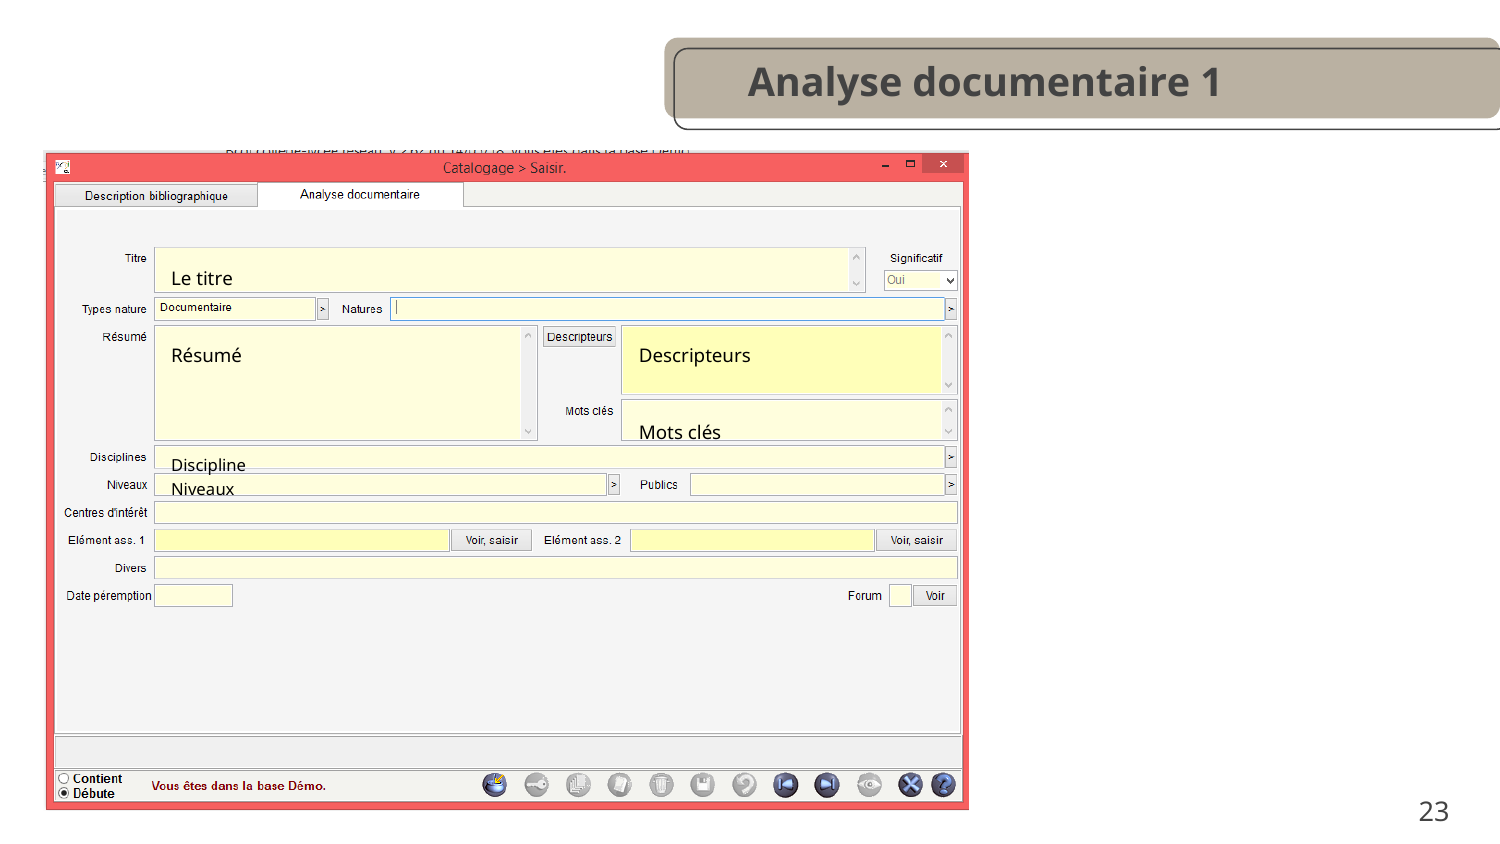

Analyse documentaire 1
Le titre
Le titre
URL
Auteur
Résumé
Descripteurs
Fonction
18/06/1999
Mots clés
Editeur
Discipline
Collection
Niveaux
Collation